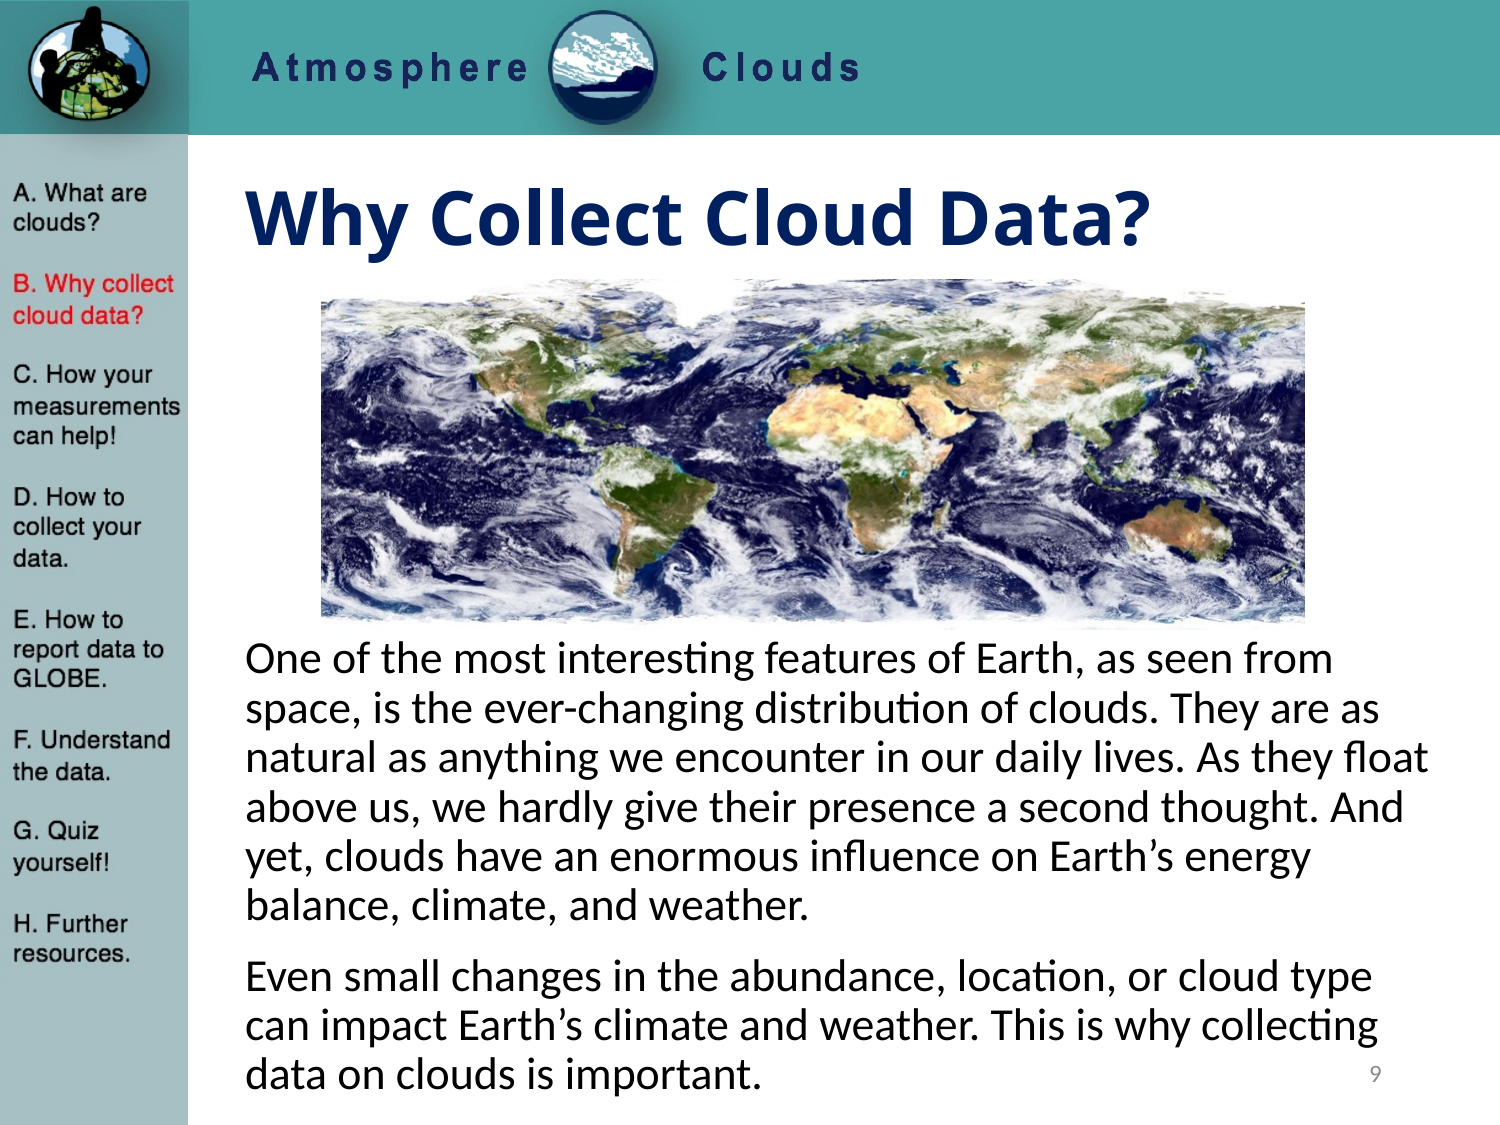

# Why Collect Cloud Data?
One of the most interesting features of Earth, as seen from space, is the ever-changing distribution of clouds. They are as natural as anything we encounter in our daily lives. As they float above us, we hardly give their presence a second thought. And yet, clouds have an enormous influence on Earth’s energy balance, climate, and weather.
Even small changes in the abundance, location, or cloud type can impact Earth’s climate and weather. This is why collecting data on clouds is important.